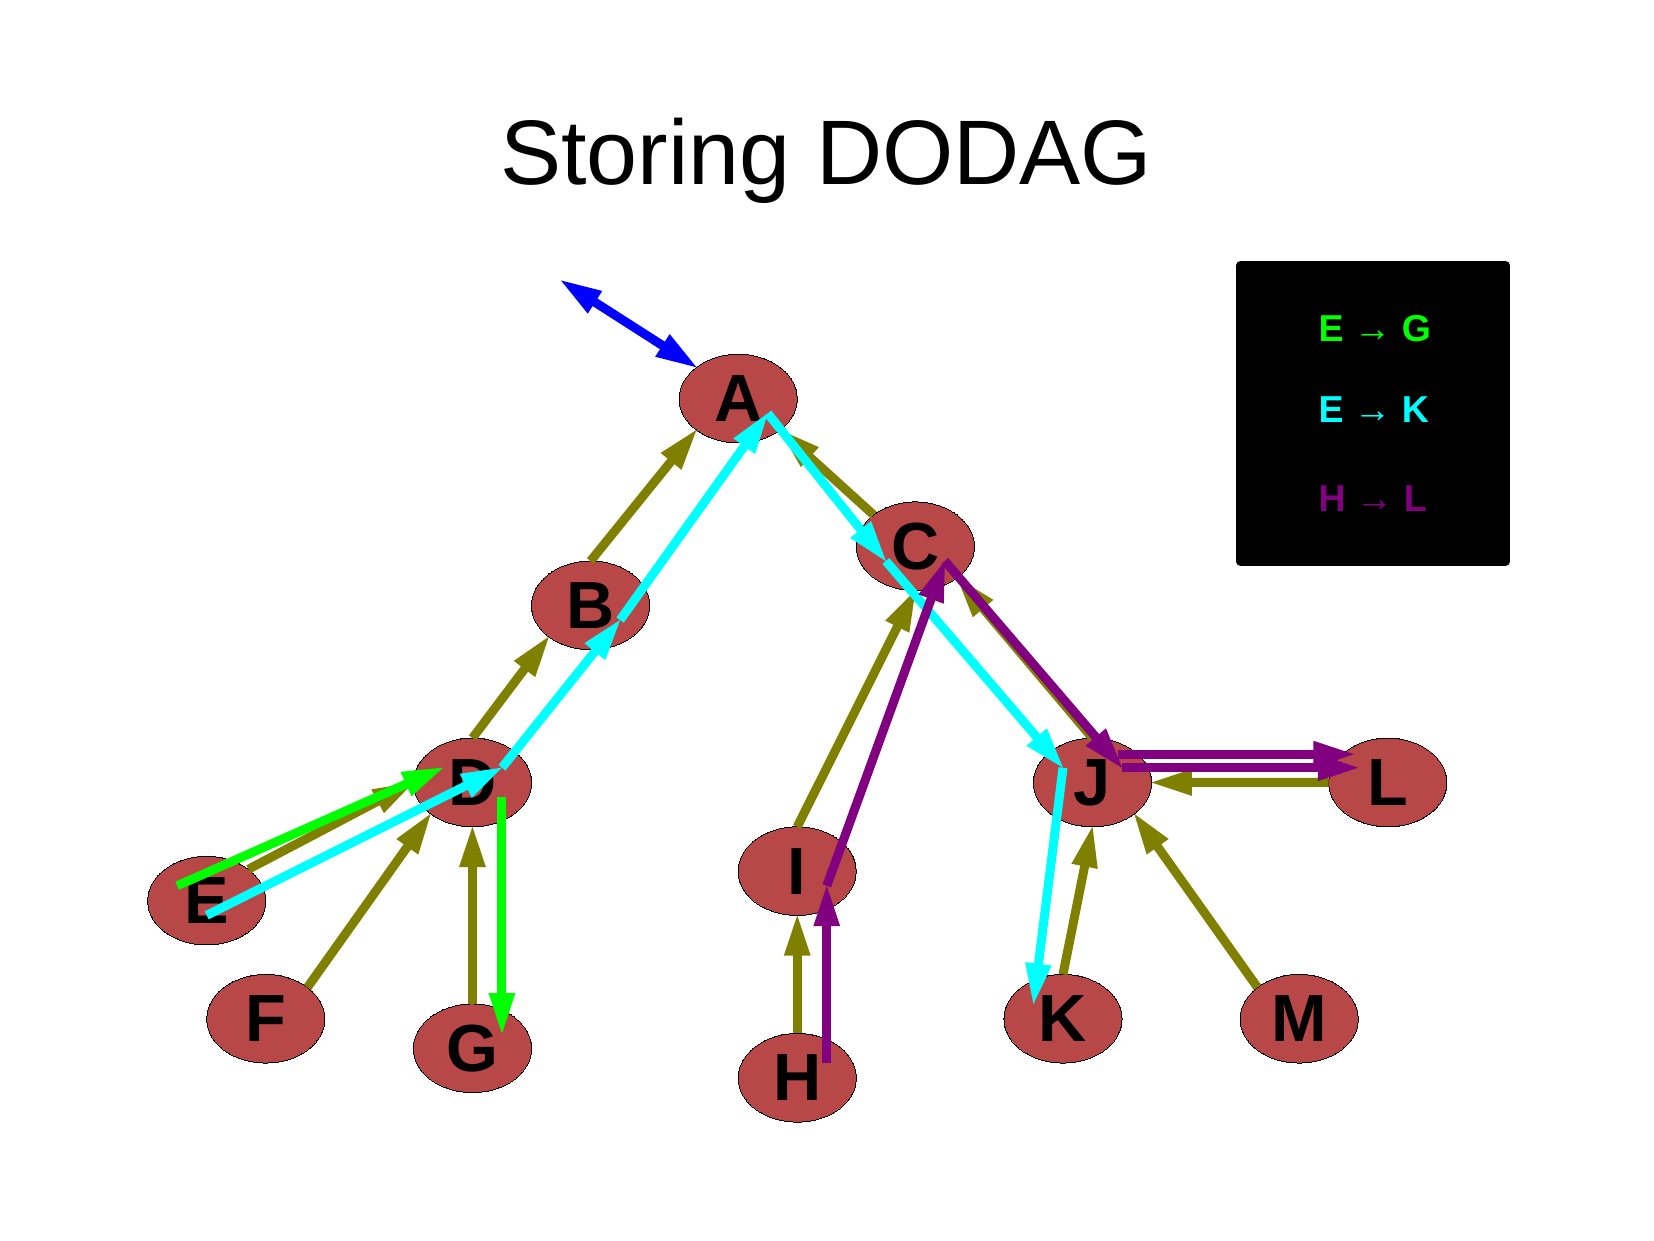

# Storing DODAG
E → G
A
E → K
H → L
C
B
D
L
J
A
I
E
F
K
M
G
H